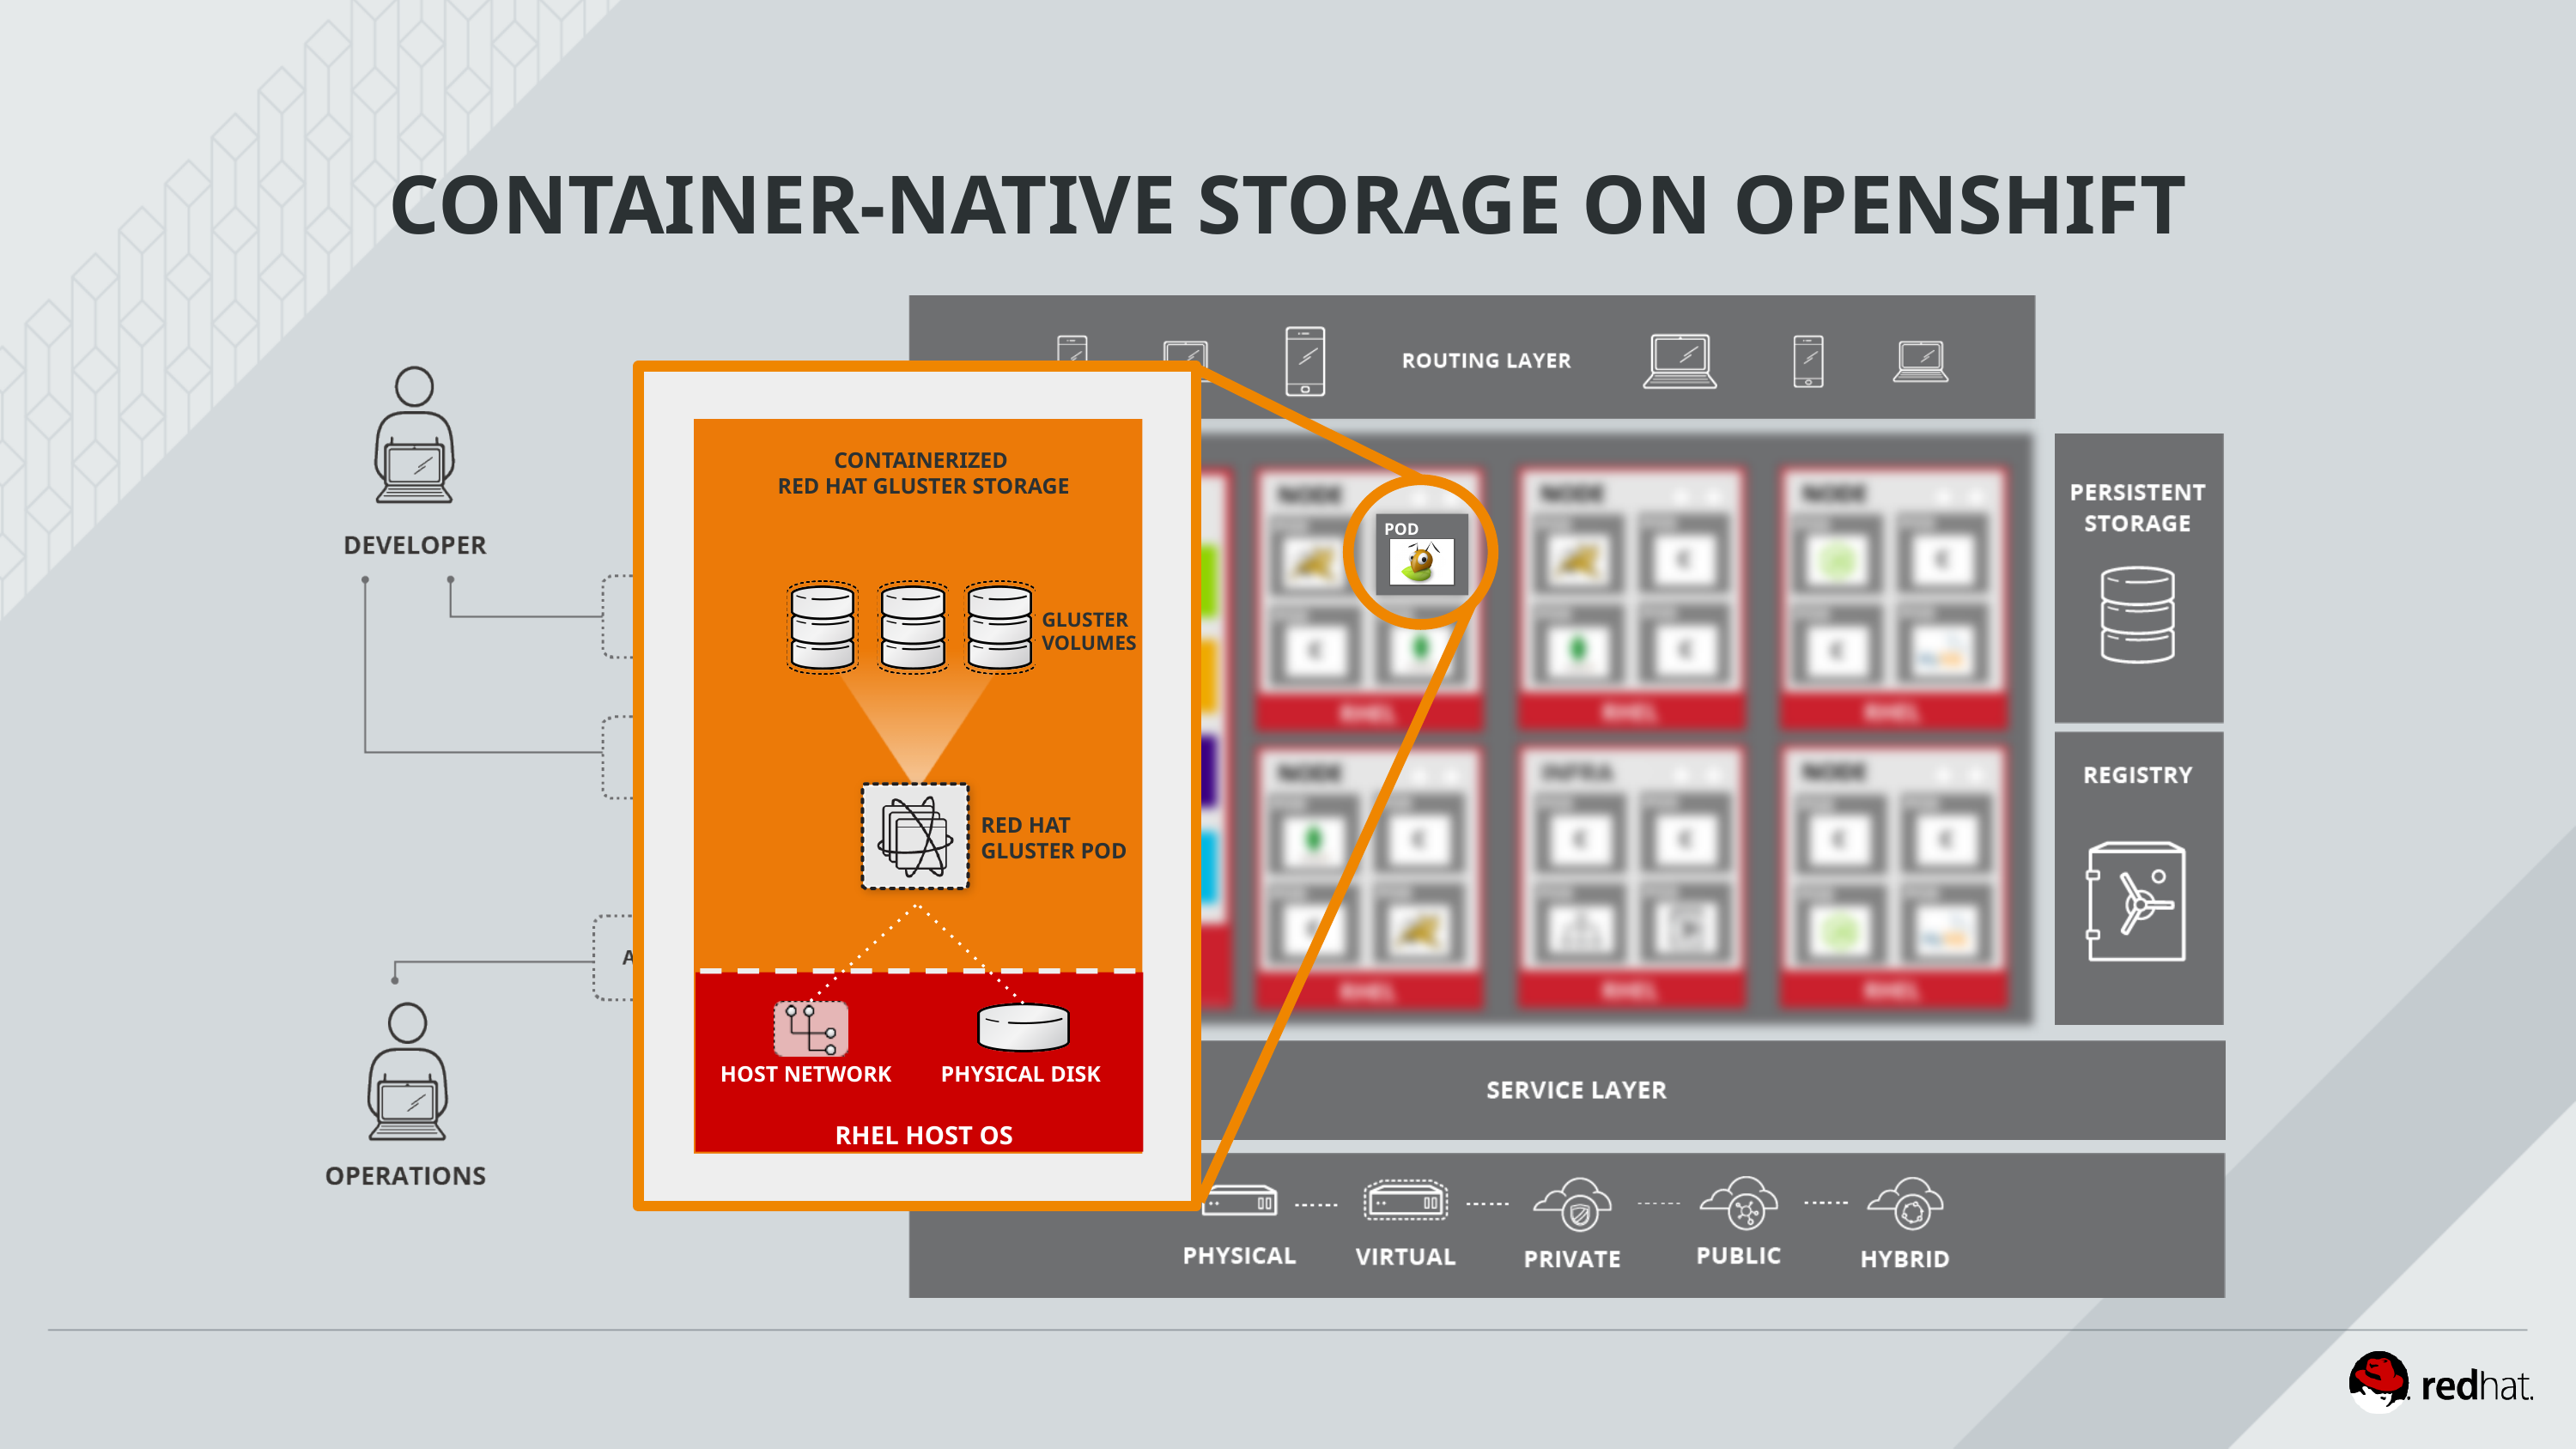

CONTAINER-NATIVE STORAGE ON OPENSHIFT
CONTAINERIZED
RED HAT GLUSTER STORAGE
POD
GLUSTER VOLUMES
RED HAT
GLUSTER POD
HOST NETWORK
PHYSICAL DISK
RHEL HOST OS